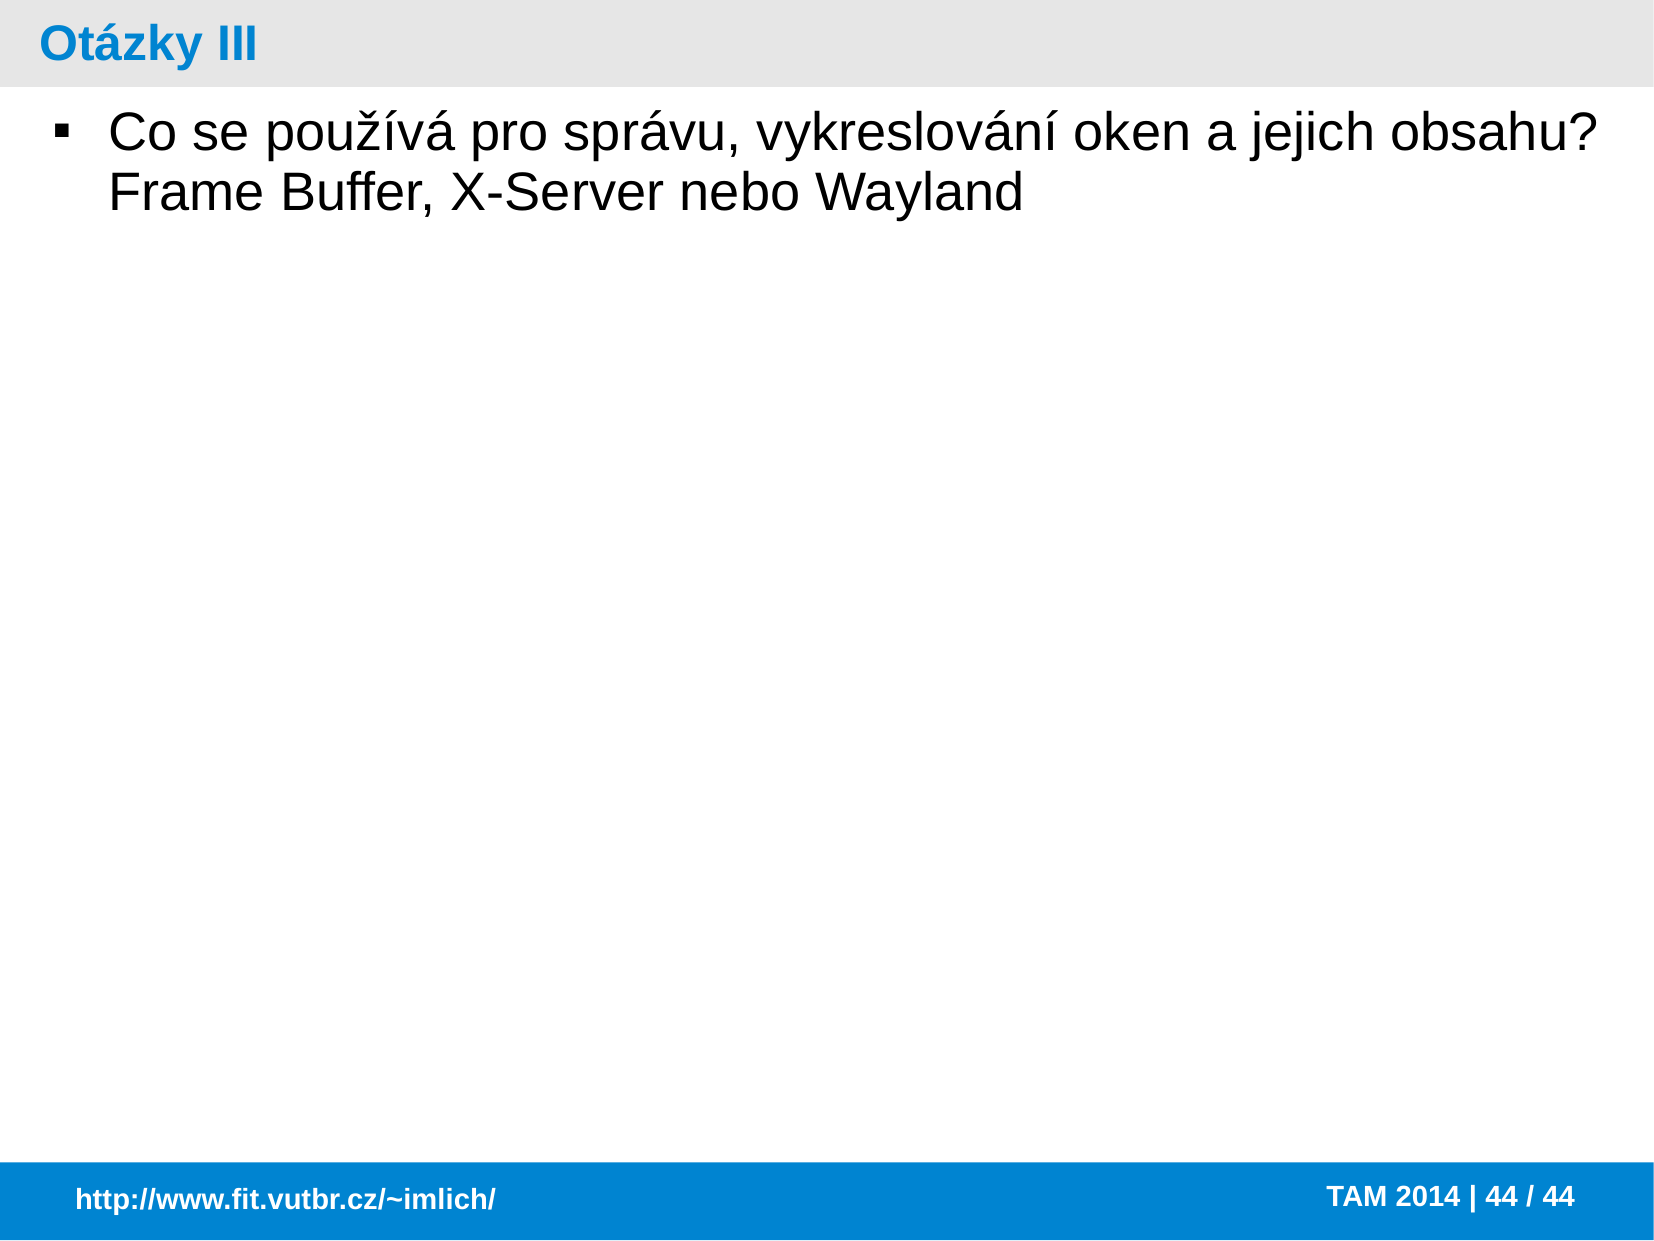

# Otázky III
Co se používá pro správu, vykreslování oken a jejich obsahu?
Frame Buffer, X-Server nebo Wayland